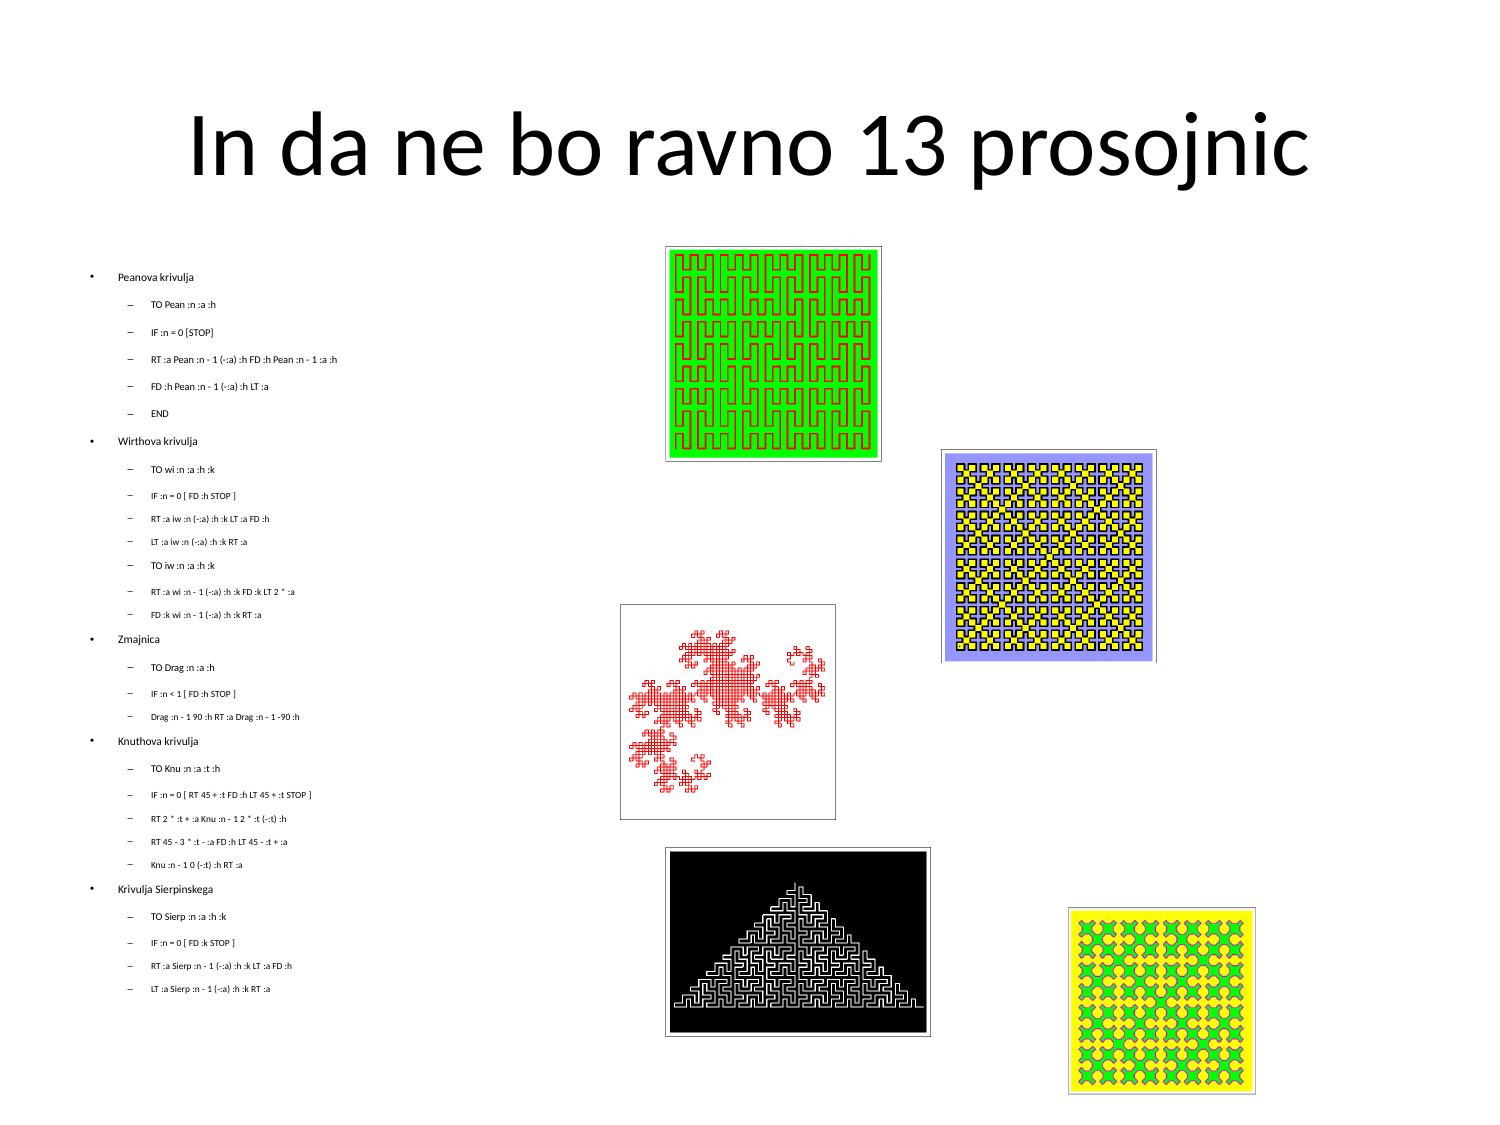

# In da ne bo ravno 13 prosojnic
Peanova krivulja
TO Pean :n :a :h
IF :n = 0 [STOP]
RT :a Pean :n - 1 (-:a) :h FD :h Pean :n - 1 :a :h
FD :h Pean :n - 1 (-:a) :h LT :a
END
Wirthova krivulja
TO wi :n :a :h :k
IF :n = 0 [ FD :h STOP ]
RT :a iw :n (-:a) :h :k LT :a FD :h
LT :a iw :n (-:a) :h :k RT :a
TO iw :n :a :h :k
RT :a wi :n - 1 (-:a) :h :k FD :k LT 2 * :a
FD :k wi :n - 1 (-:a) :h :k RT :a
Zmajnica
TO Drag :n :a :h
IF :n < 1 [ FD :h STOP ]
Drag :n - 1 90 :h RT :a Drag :n - 1 -90 :h
Knuthova krivulja
TO Knu :n :a :t :h
IF :n = 0 [ RT 45 + :t FD :h LT 45 + :t STOP ]
RT 2 * :t + :a Knu :n - 1 2 * :t (-:t) :h
RT 45 - 3 * :t - :a FD :h LT 45 - :t + :a
Knu :n - 1 0 (-:t) :h RT :a
Krivulja Sierpinskega
TO Sierp :n :a :h :k
IF :n = 0 [ FD :k STOP ]
RT :a Sierp :n - 1 (-:a) :h :k LT :a FD :h
LT :a Sierp :n - 1 (-:a) :h :k RT :a